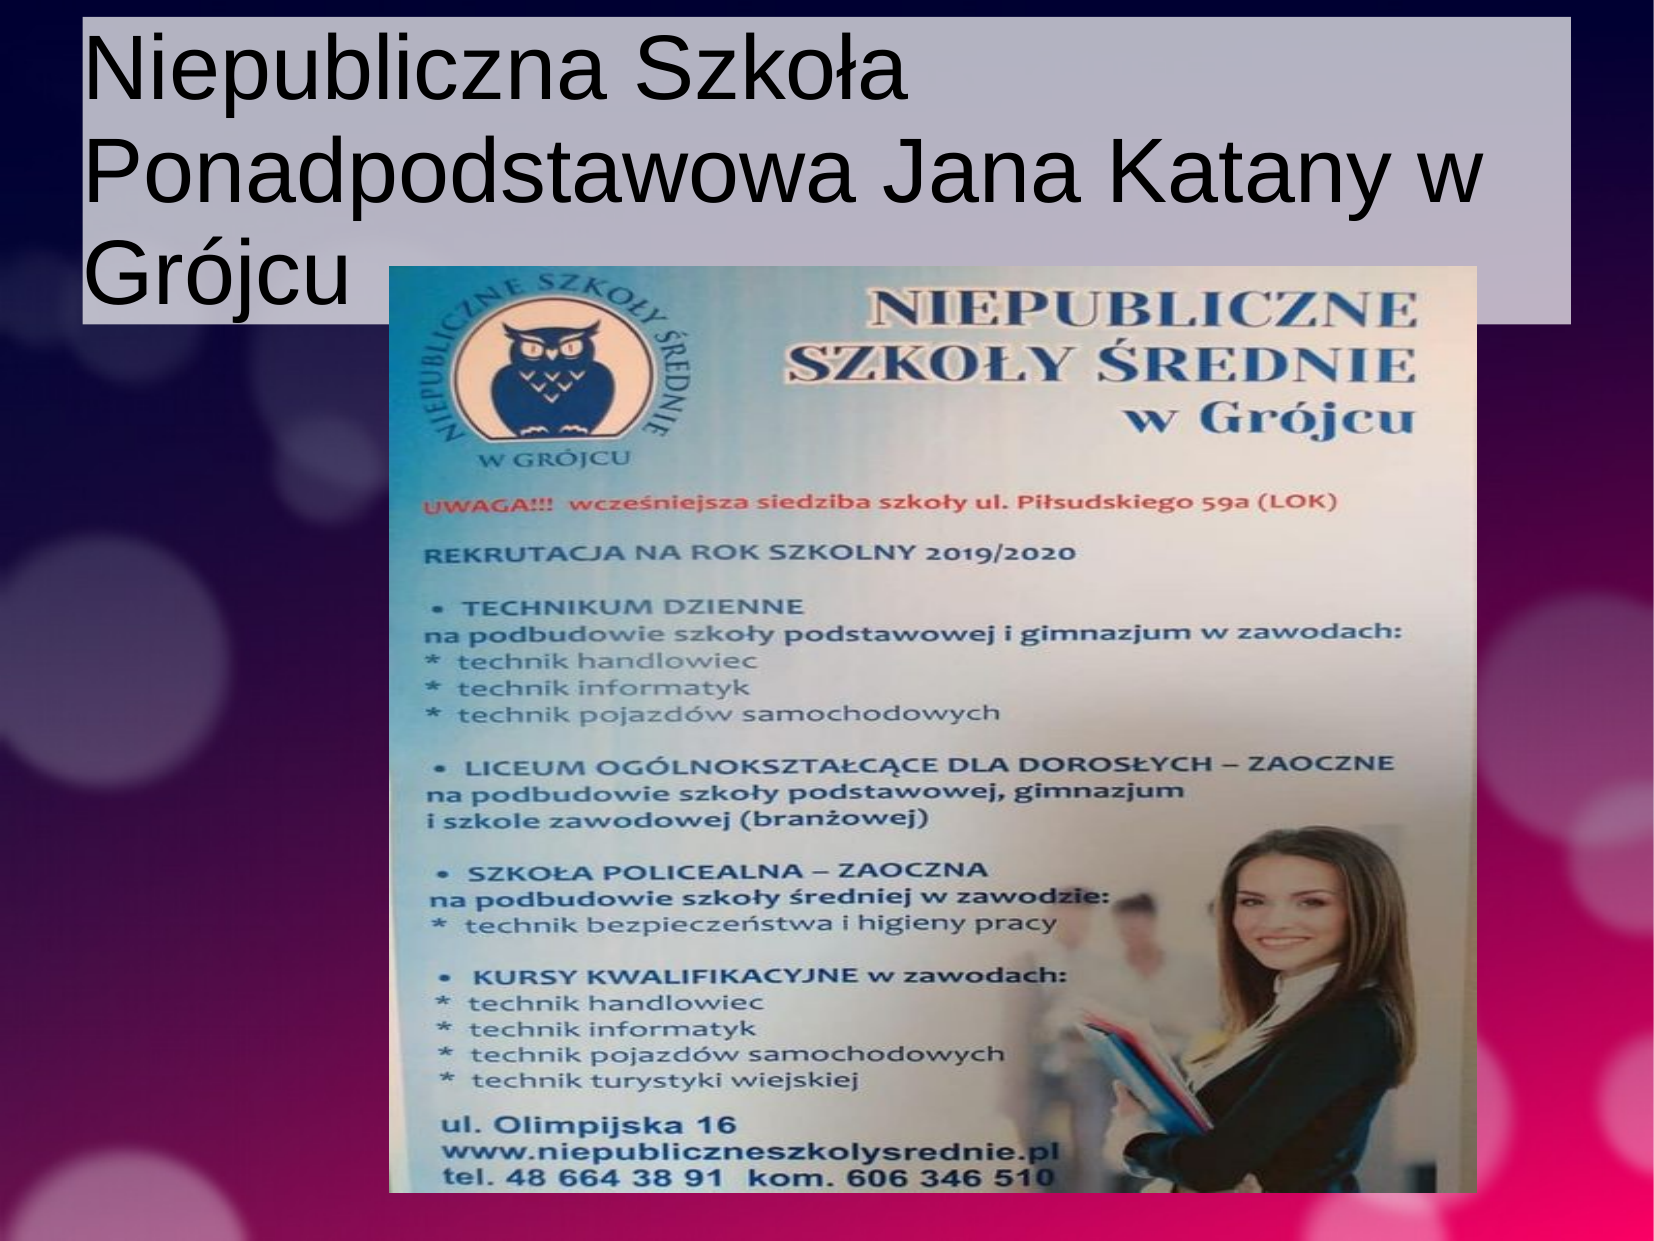

# Niepubliczna Szkoła Ponadpodstawowa Jana Katany w Grójcu